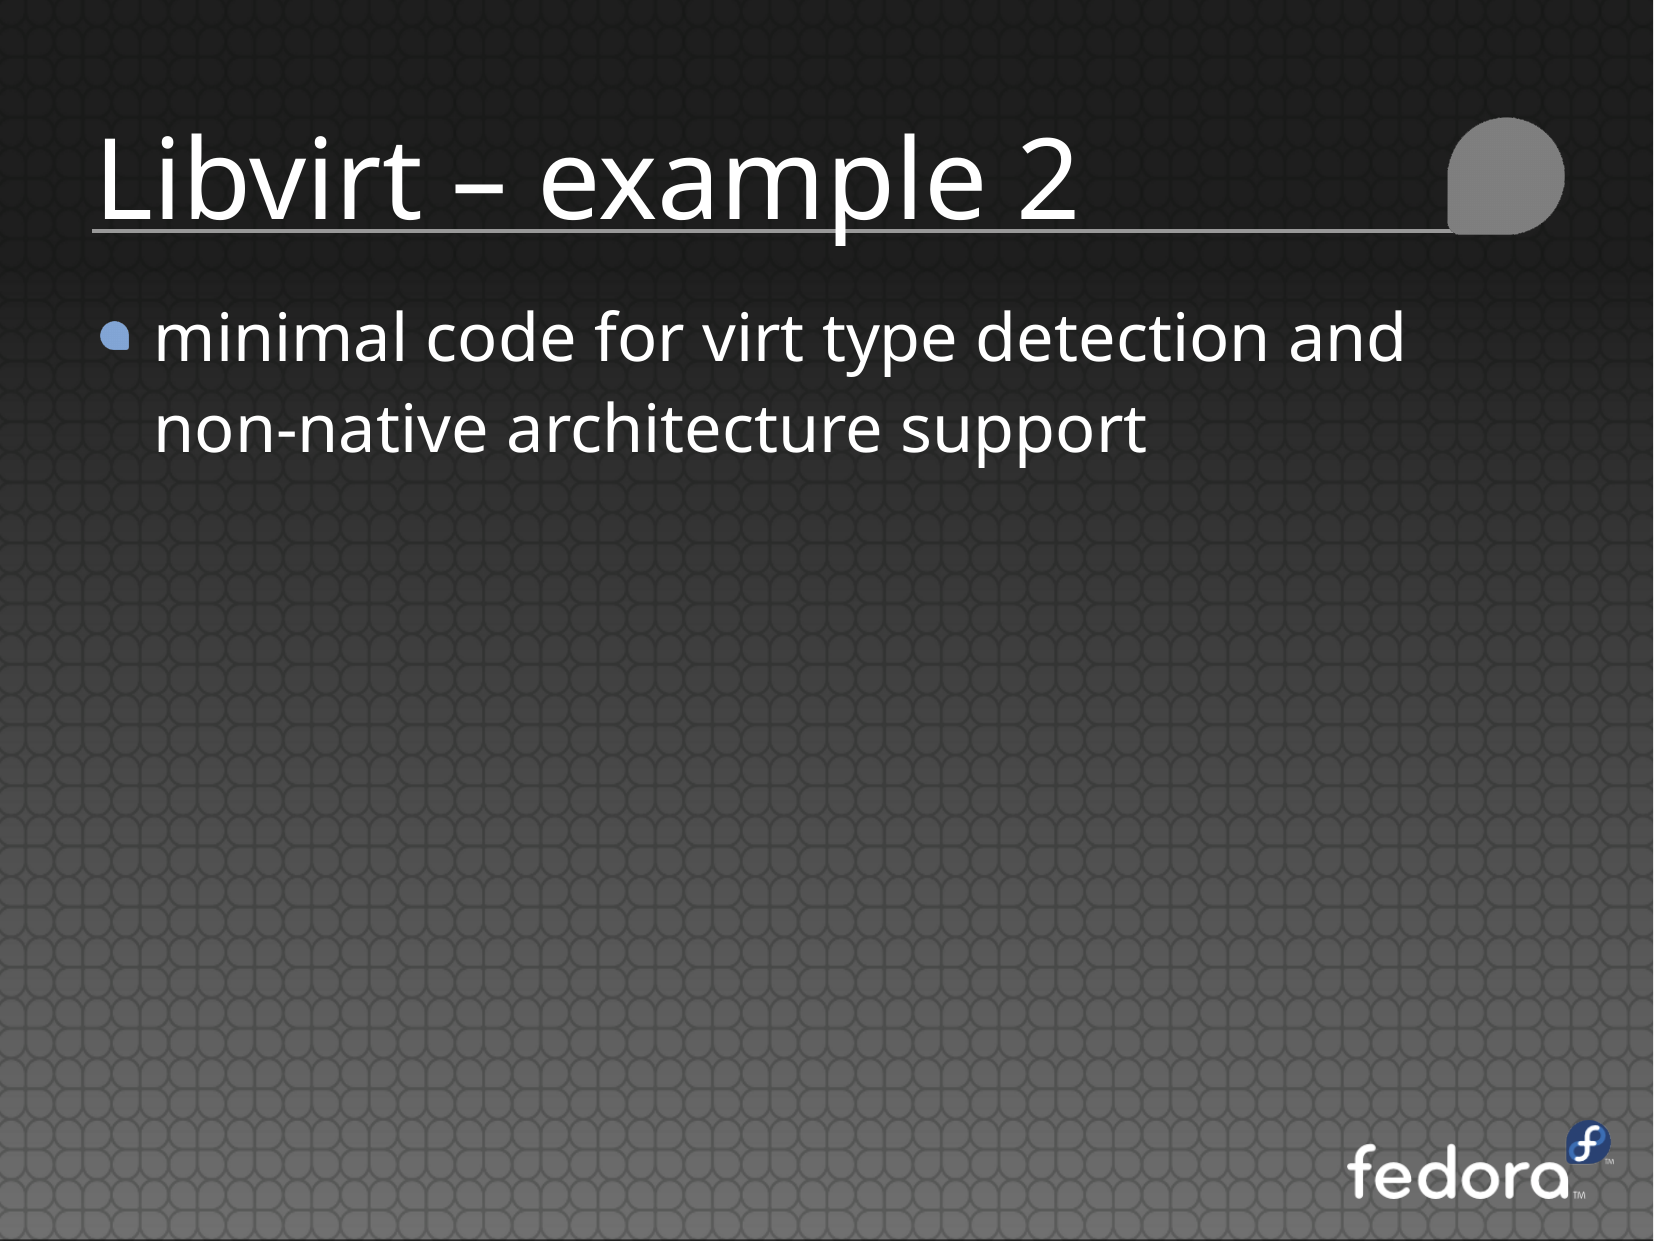

Libvirt – example 2
# minimal code for virt type detection and non-native architecture support